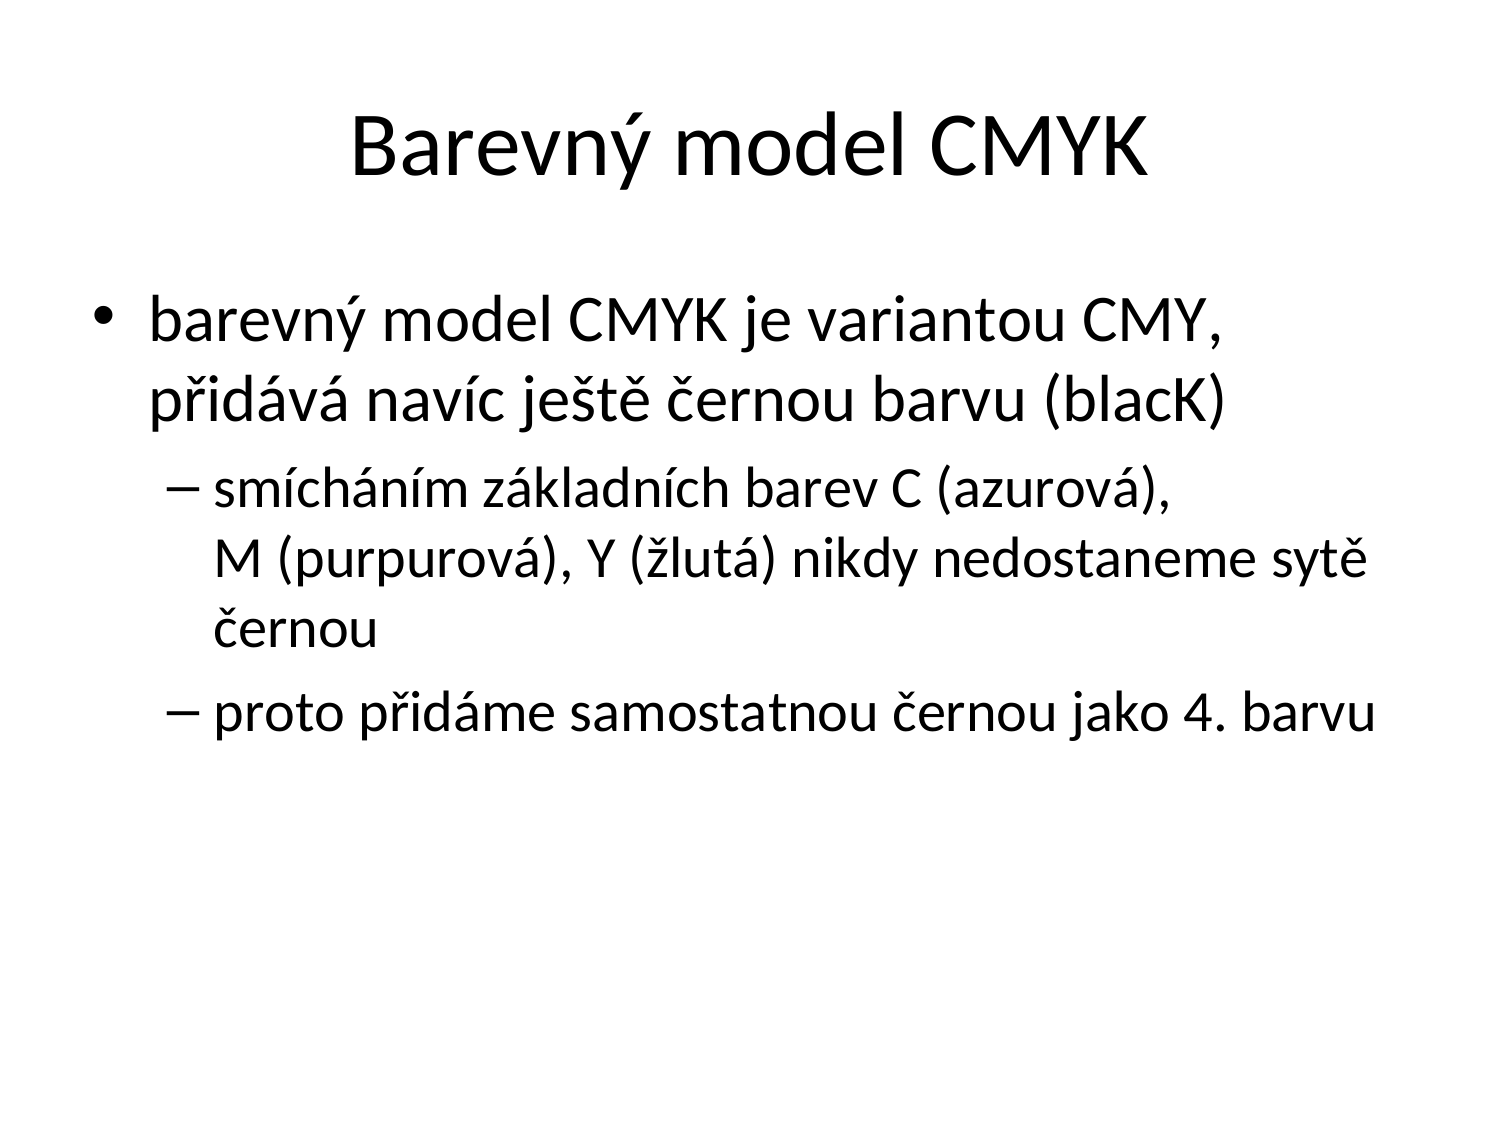

# Barevný model CMYK
barevný model CMYK je variantou CMY, přidává navíc ještě černou barvu (blacK)
smícháním základních barev C (azurová),
M (purpurová), Y (žlutá) nikdy nedostaneme sytě černou
proto přidáme samostatnou černou jako 4. barvu